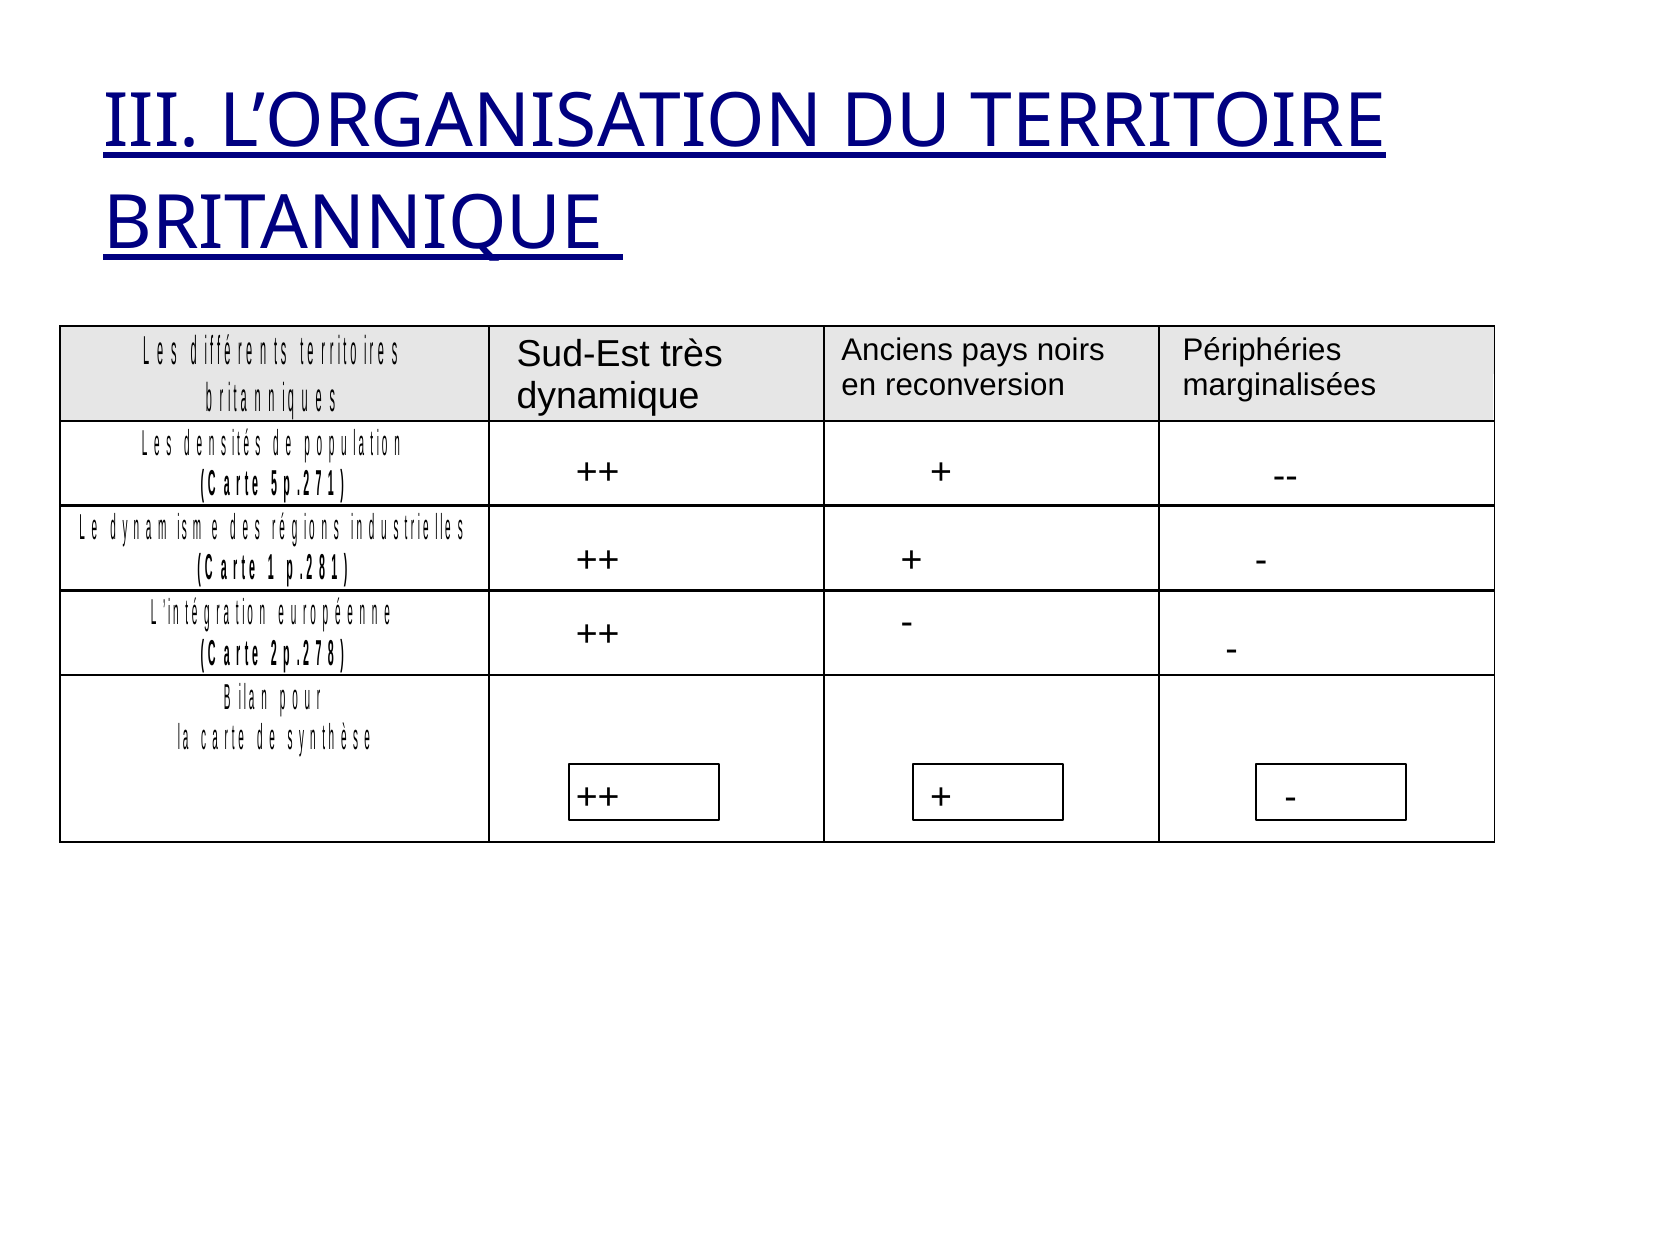

III. L’ORGANISATION DU TERRITOIRE BRITANNIQUE
Sud-Est très dynamique
Anciens pays noirs en reconversion
Périphéries marginalisées
++
+
--
++
+
-
-
++
-
++
+
-